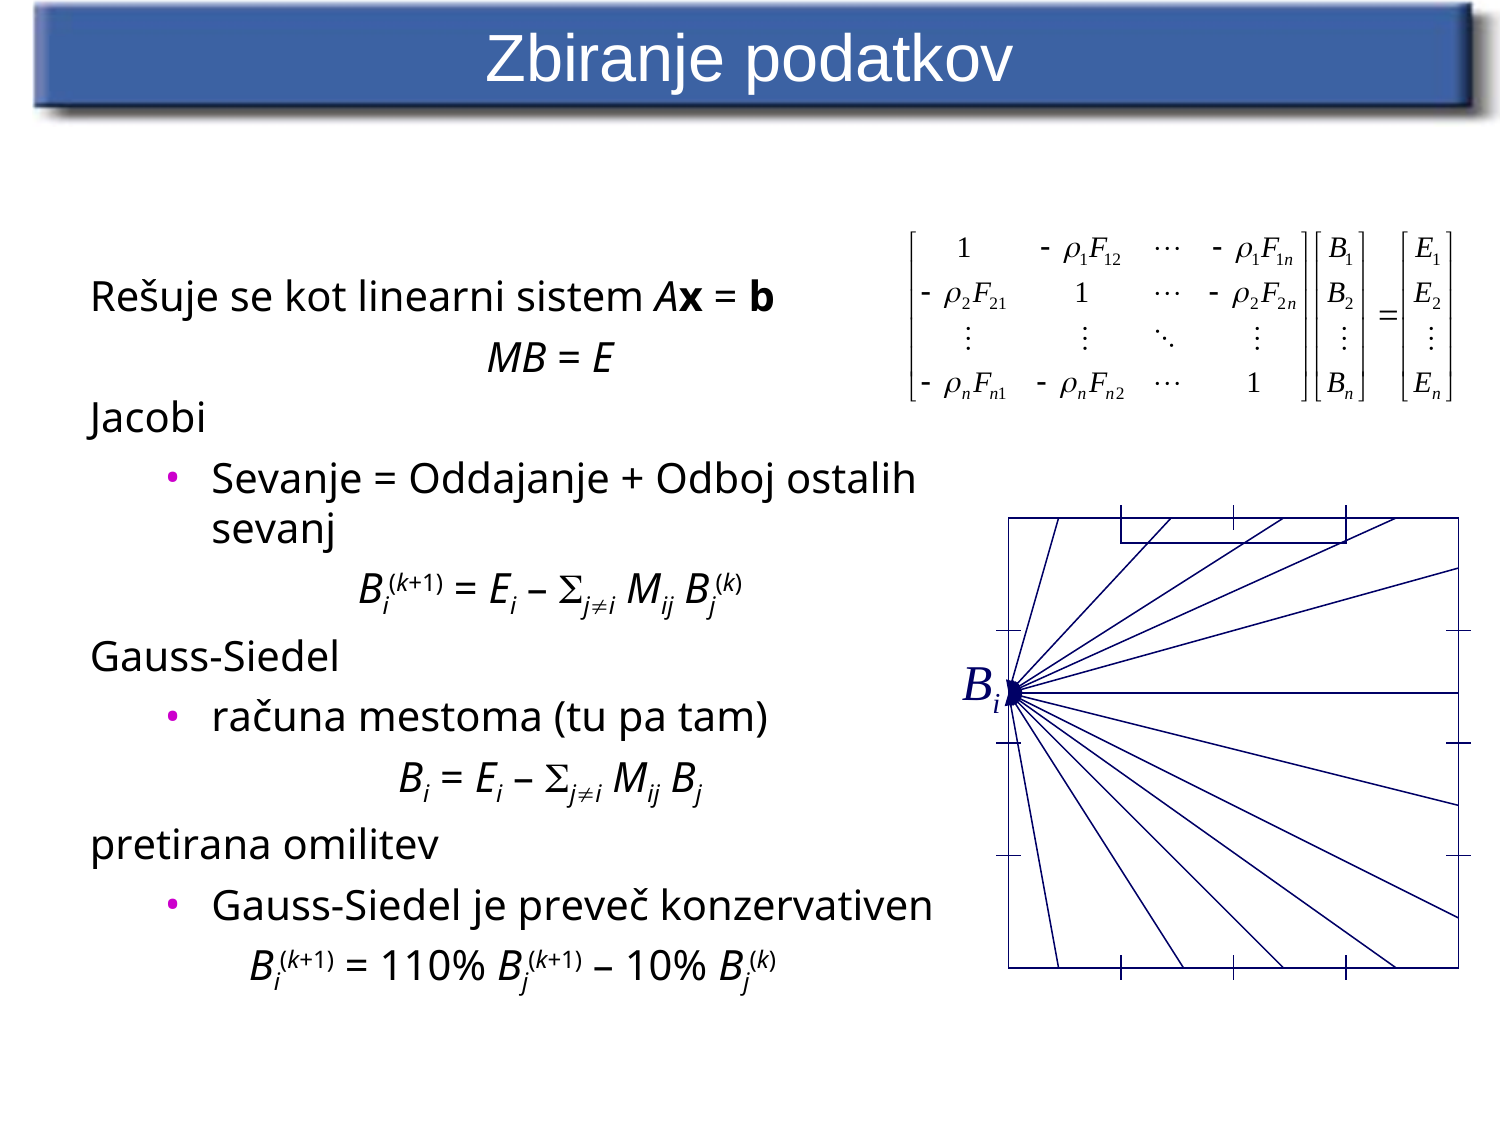

# Zbiranje podatkov
Rešuje se kot linearni sistem Ax = b
MB = E
Jacobi
Sevanje = Oddajanje + Odboj ostalih sevanj
Bi(k+1) = Ei – ji Mij Bj(k)
Gauss-Siedel
računa mestoma (tu pa tam)
Bi = Ei – ji Mij Bj
pretirana omilitev
Gauss-Siedel je preveč konzervativen
Bi(k+1) = 110% Bj(k+1) – 10% Bj(k)
Bi